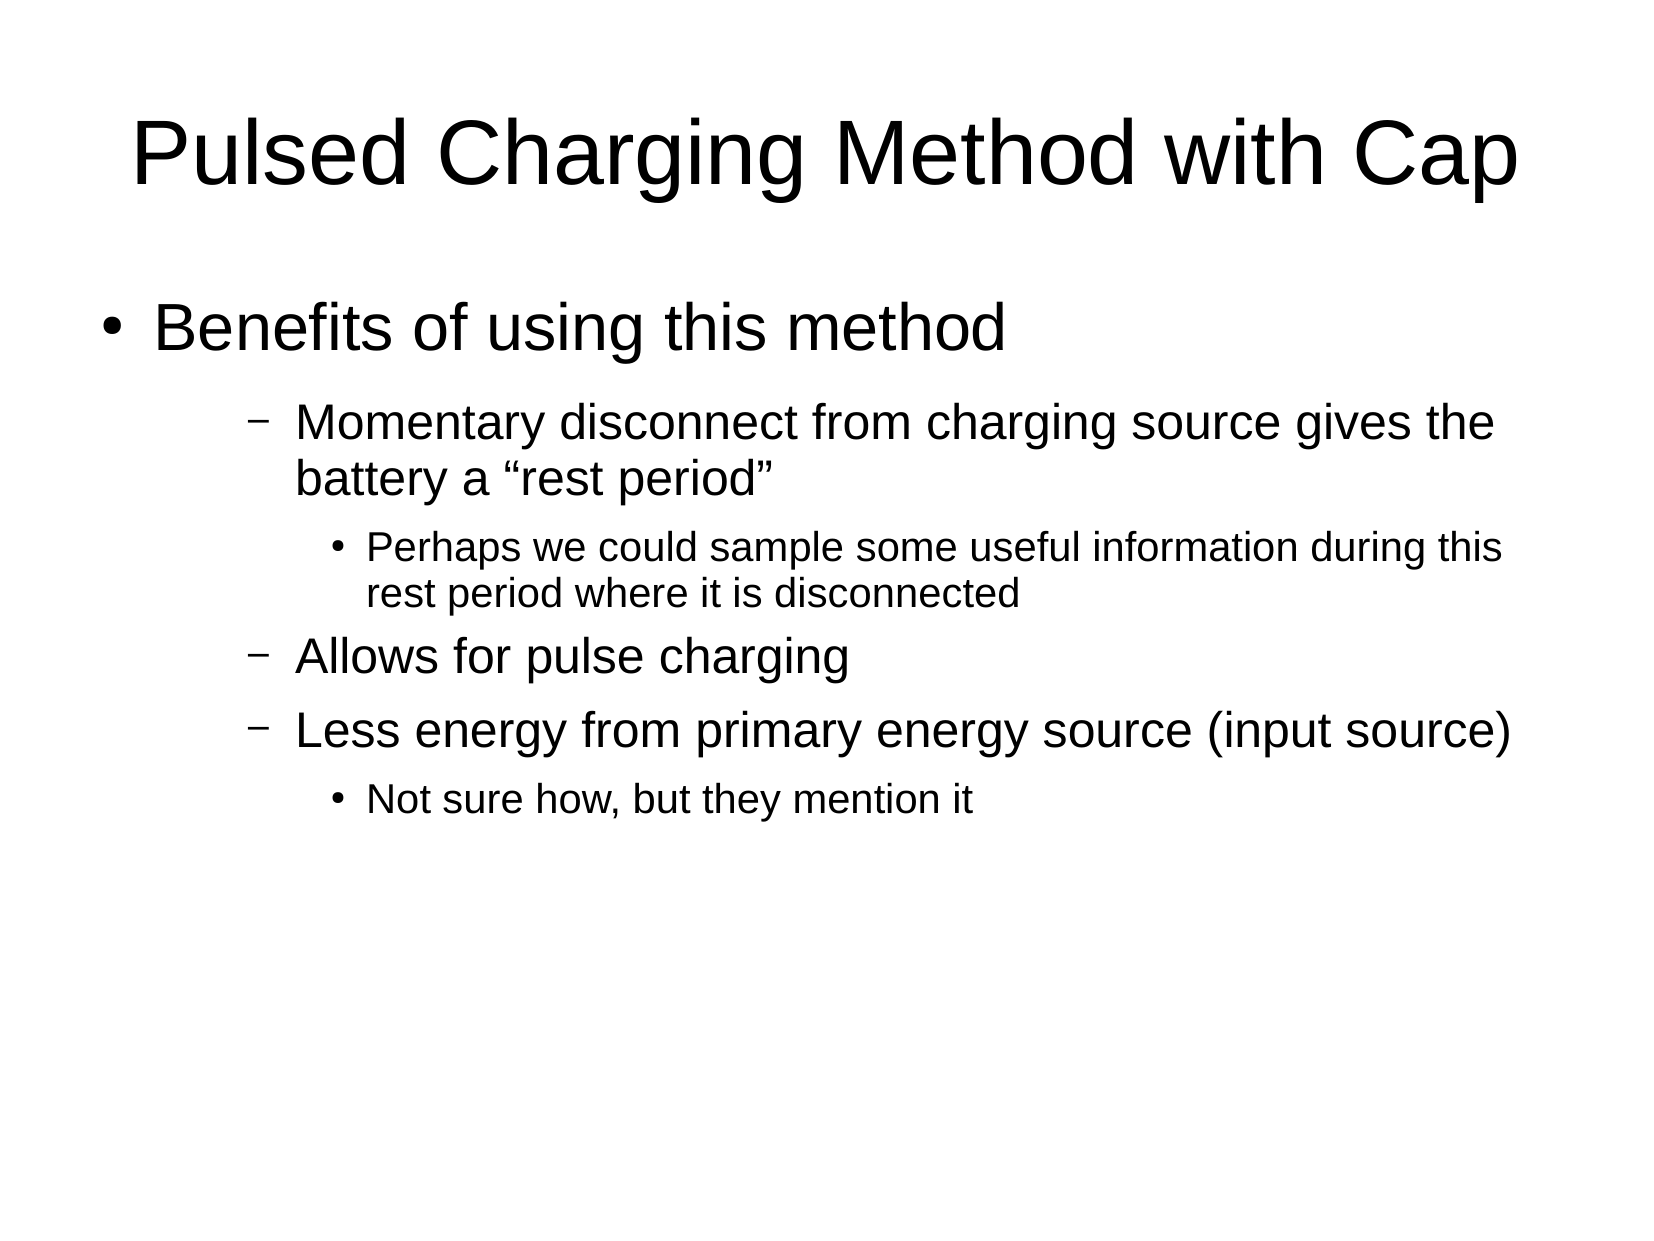

# Pulsed Charging Method with Cap
Benefits of using this method
Momentary disconnect from charging source gives the battery a “rest period”
Perhaps we could sample some useful information during this rest period where it is disconnected
Allows for pulse charging
Less energy from primary energy source (input source)
Not sure how, but they mention it